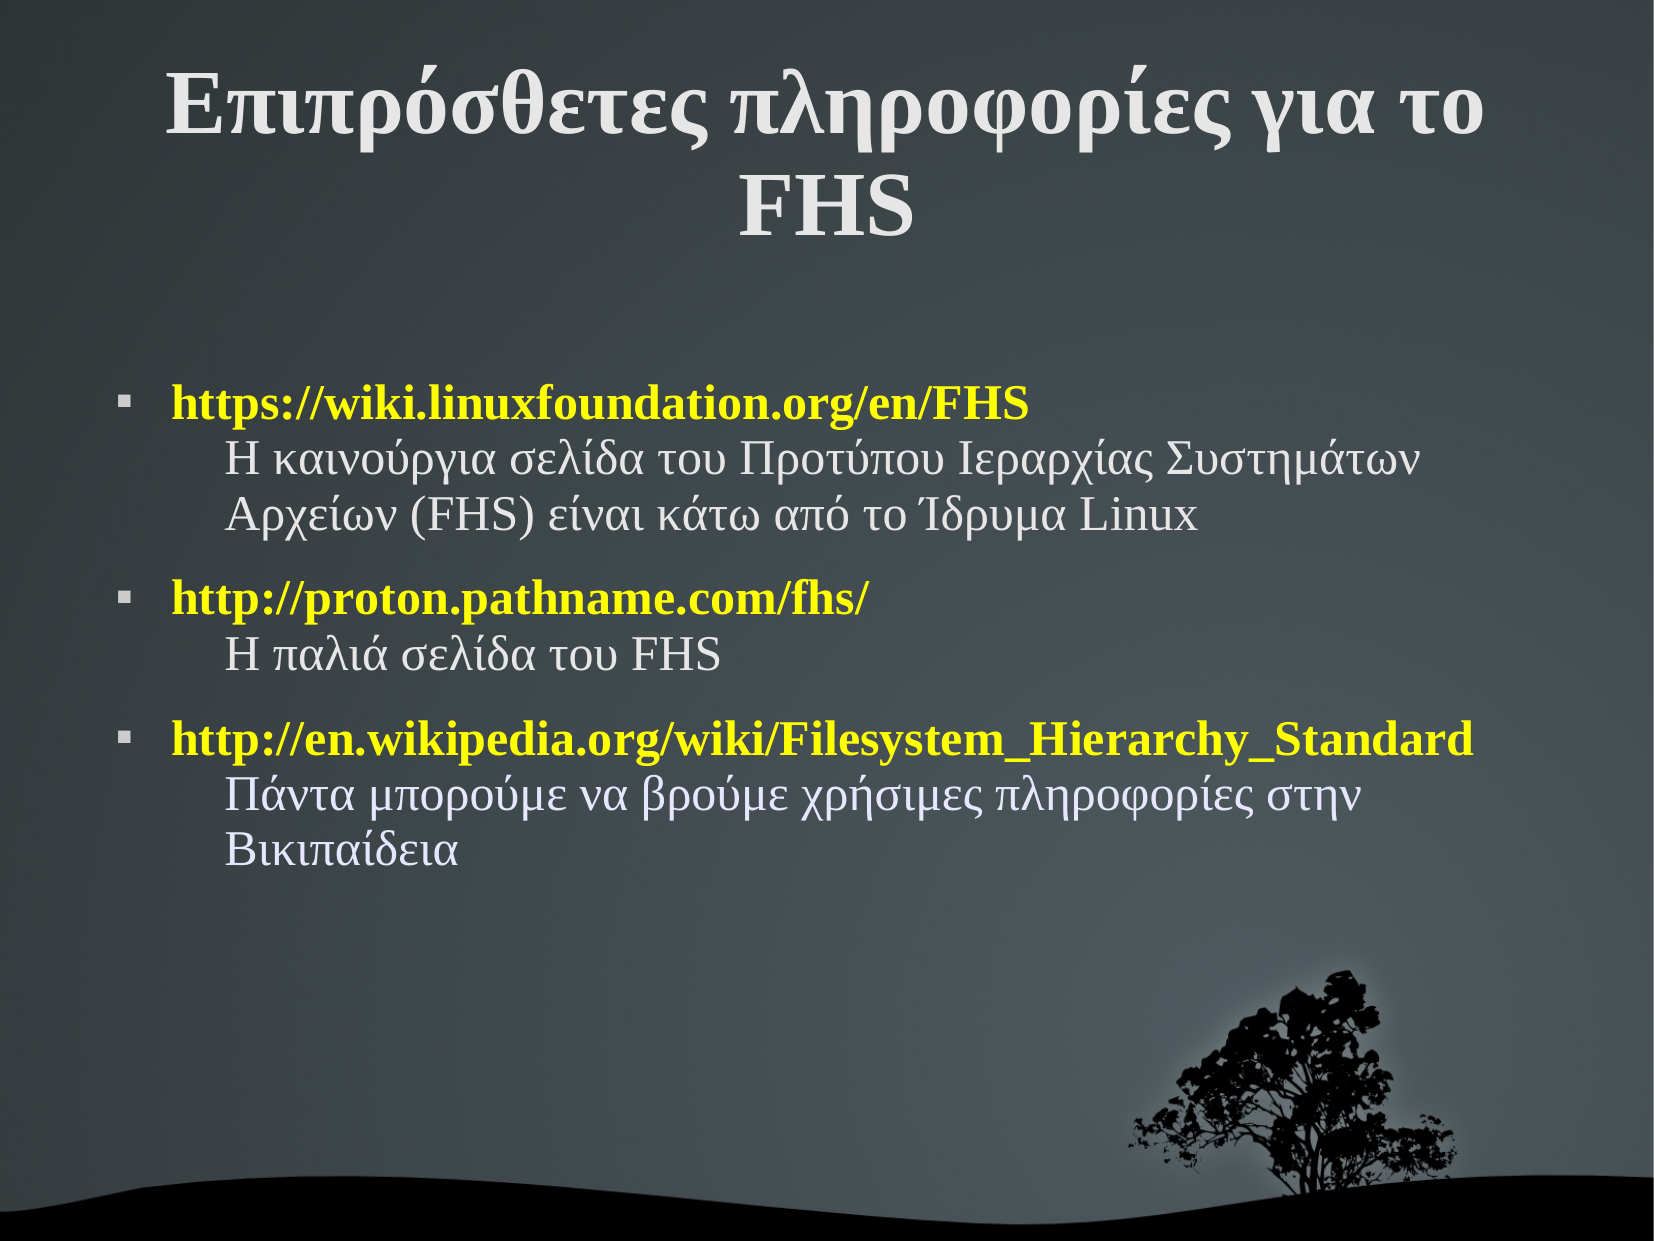

Επιπρόσθετες πληροφορίες για το FHS
# https://wiki.linuxfoundation.org/en/FHS Η καινούργια σελίδα του Προτύπου Ιεραρχίας Συστημάτων Αρχείων (FHS) είναι κάτω από τo Ίδρυμα Linux
http://proton.pathname.com/fhs/
Η παλιά σελίδα του FHS
http://en.wikipedia.org/wiki/Filesystem_Hierarchy_Standard
Πάντα μπορούμε να βρούμε χρήσιμες πληροφορίες στην Βικιπαίδεια